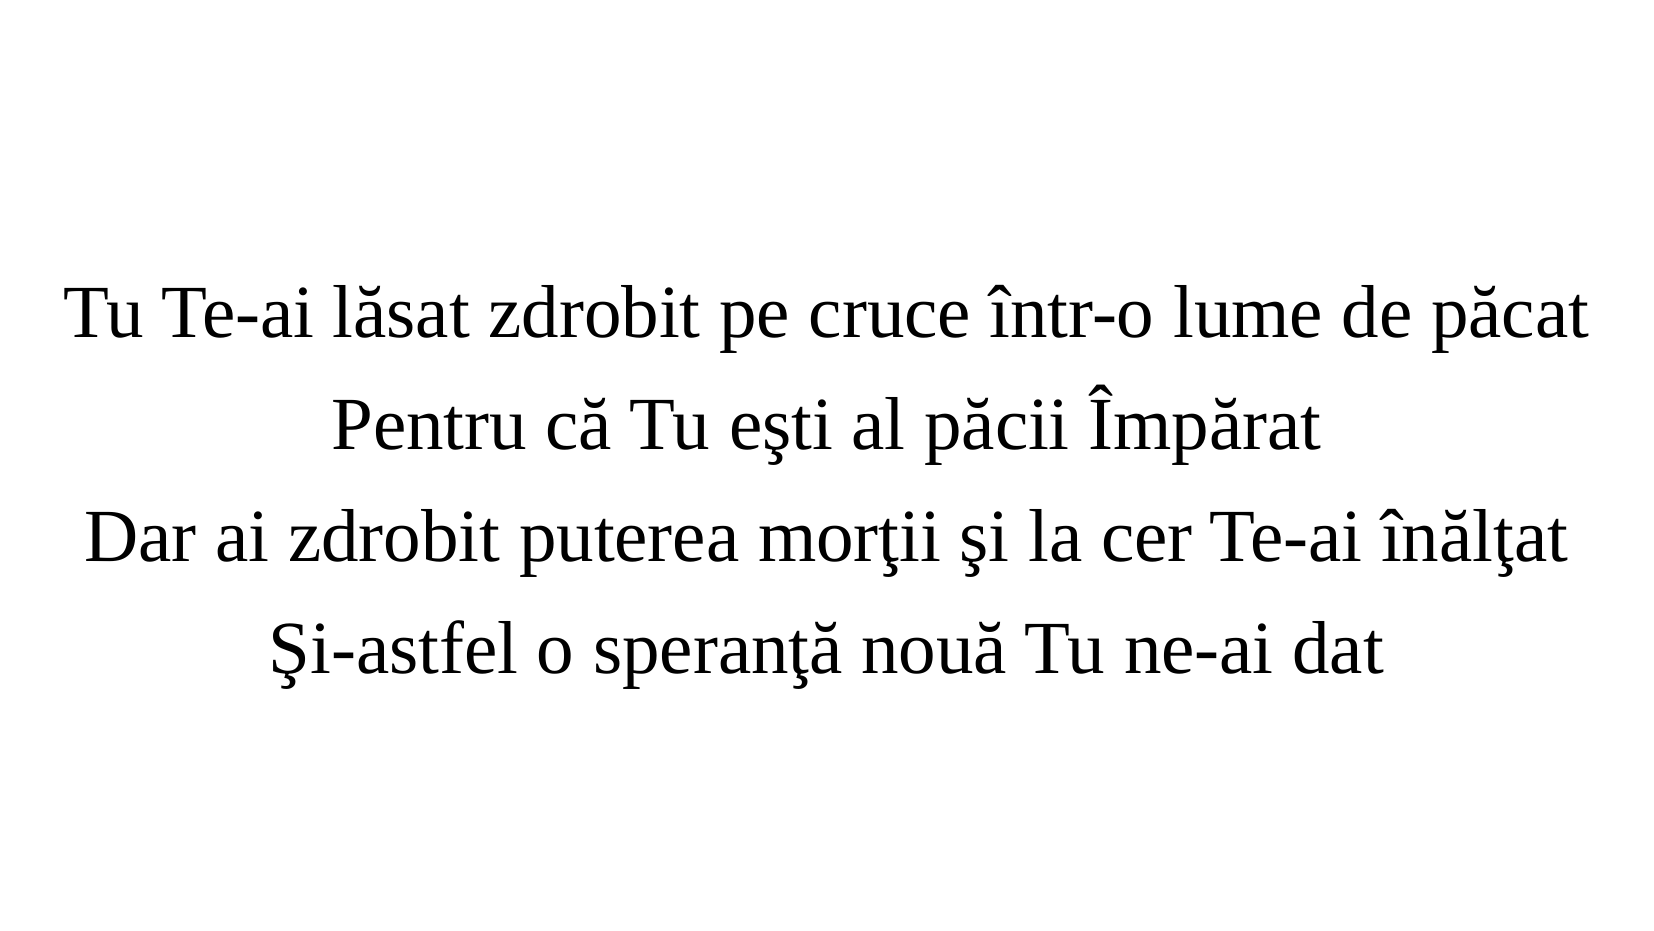

# Tu Te-ai lăsat zdrobit pe cruce într-o lume de păcat
Pentru că Tu eşti al păcii Împărat
Dar ai zdrobit puterea morţii şi la cer Te-ai înălţat
Şi-astfel o speranţă nouă Tu ne-ai dat